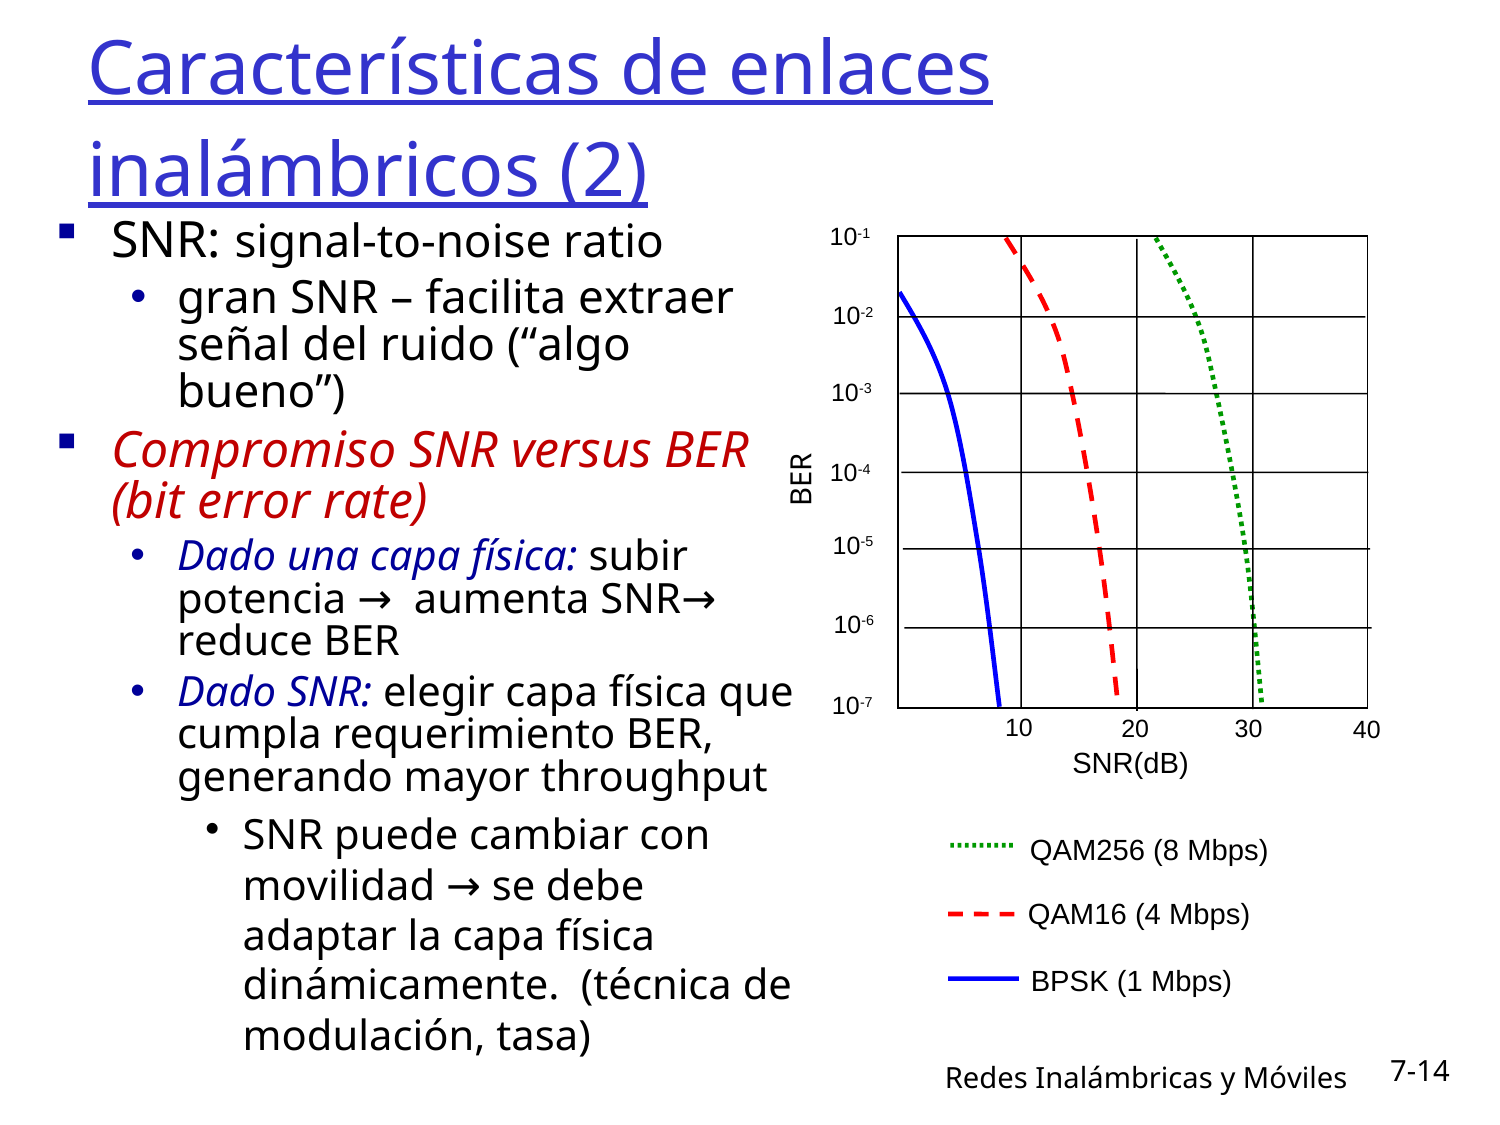

# Características de enlaces inalámbricos (2)
SNR: signal-to-noise ratio
gran SNR – facilita extraer señal del ruido (“algo bueno”)
Compromiso SNR versus BER (bit error rate)
Dado una capa física: subir potencia → aumenta SNR→ reduce BER
Dado SNR: elegir capa física que cumpla requerimiento BER, generando mayor throughput
SNR puede cambiar con movilidad → se debe adaptar la capa física dinámicamente. (técnica de modulación, tasa)
10-1
10-2
10-3
10-4
BER
10-5
10-6
10-7
10
20
30
40
SNR(dB)
QAM256 (8 Mbps)
QAM16 (4 Mbps)
BPSK (1 Mbps)
14